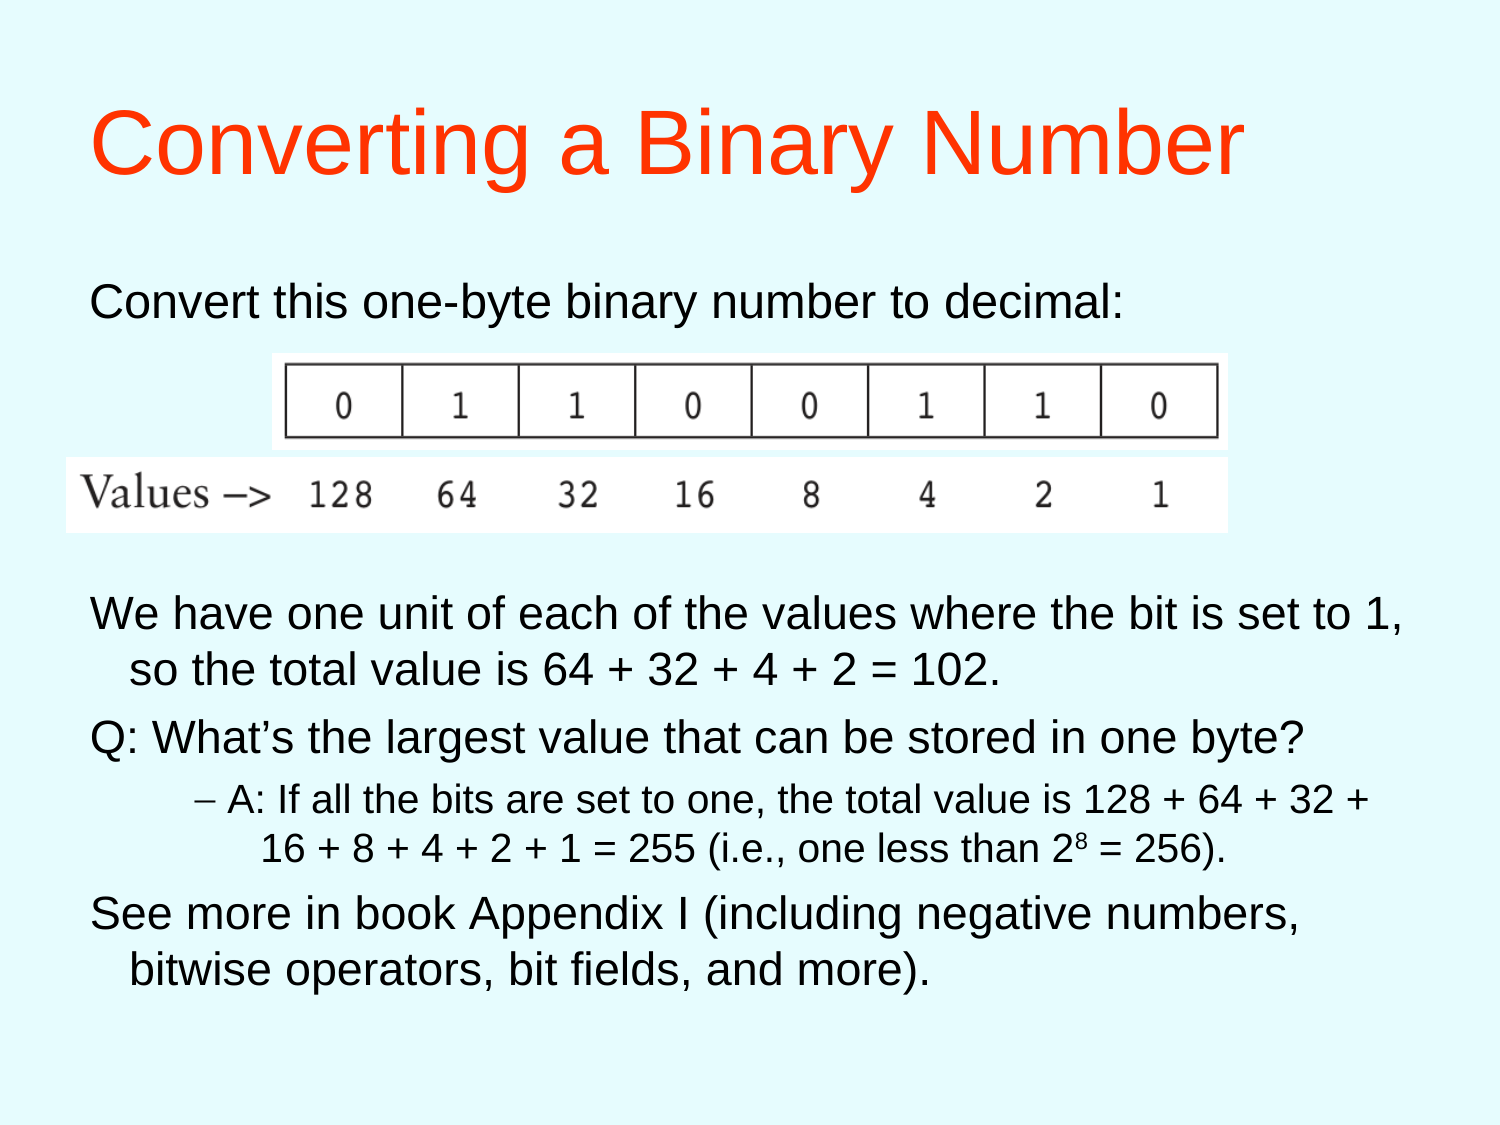

# Converting a Binary Number
Convert this one-byte binary number to decimal:
We have one unit of each of the values where the bit is set to 1, so the total value is 64 + 32 + 4 + 2 = 102.
Q: What’s the largest value that can be stored in one byte?
A: If all the bits are set to one, the total value is 128 + 64 + 32 + 16 + 8 + 4 + 2 + 1 = 255 (i.e., one less than 28 = 256).
See more in book Appendix I (including negative numbers, bitwise operators, bit fields, and more).